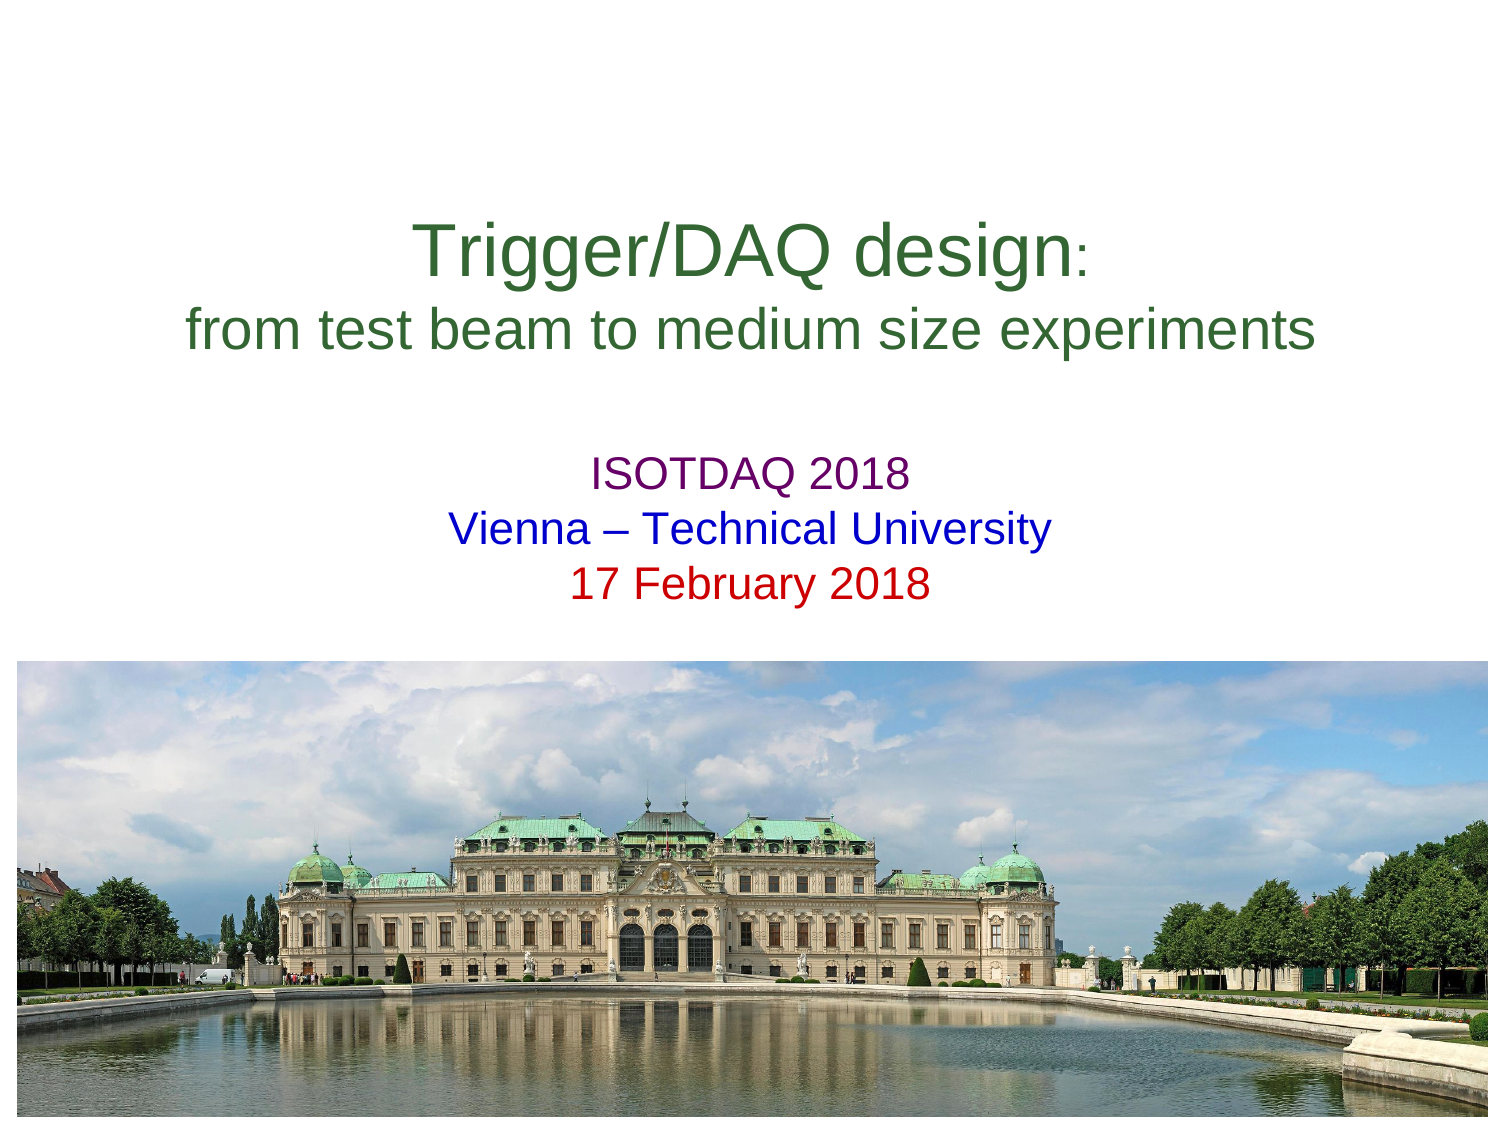

# Trigger/DAQ design: from test beam to medium size experiments
ISOTDAQ 2018
Vienna – Technical University
17 February 2018